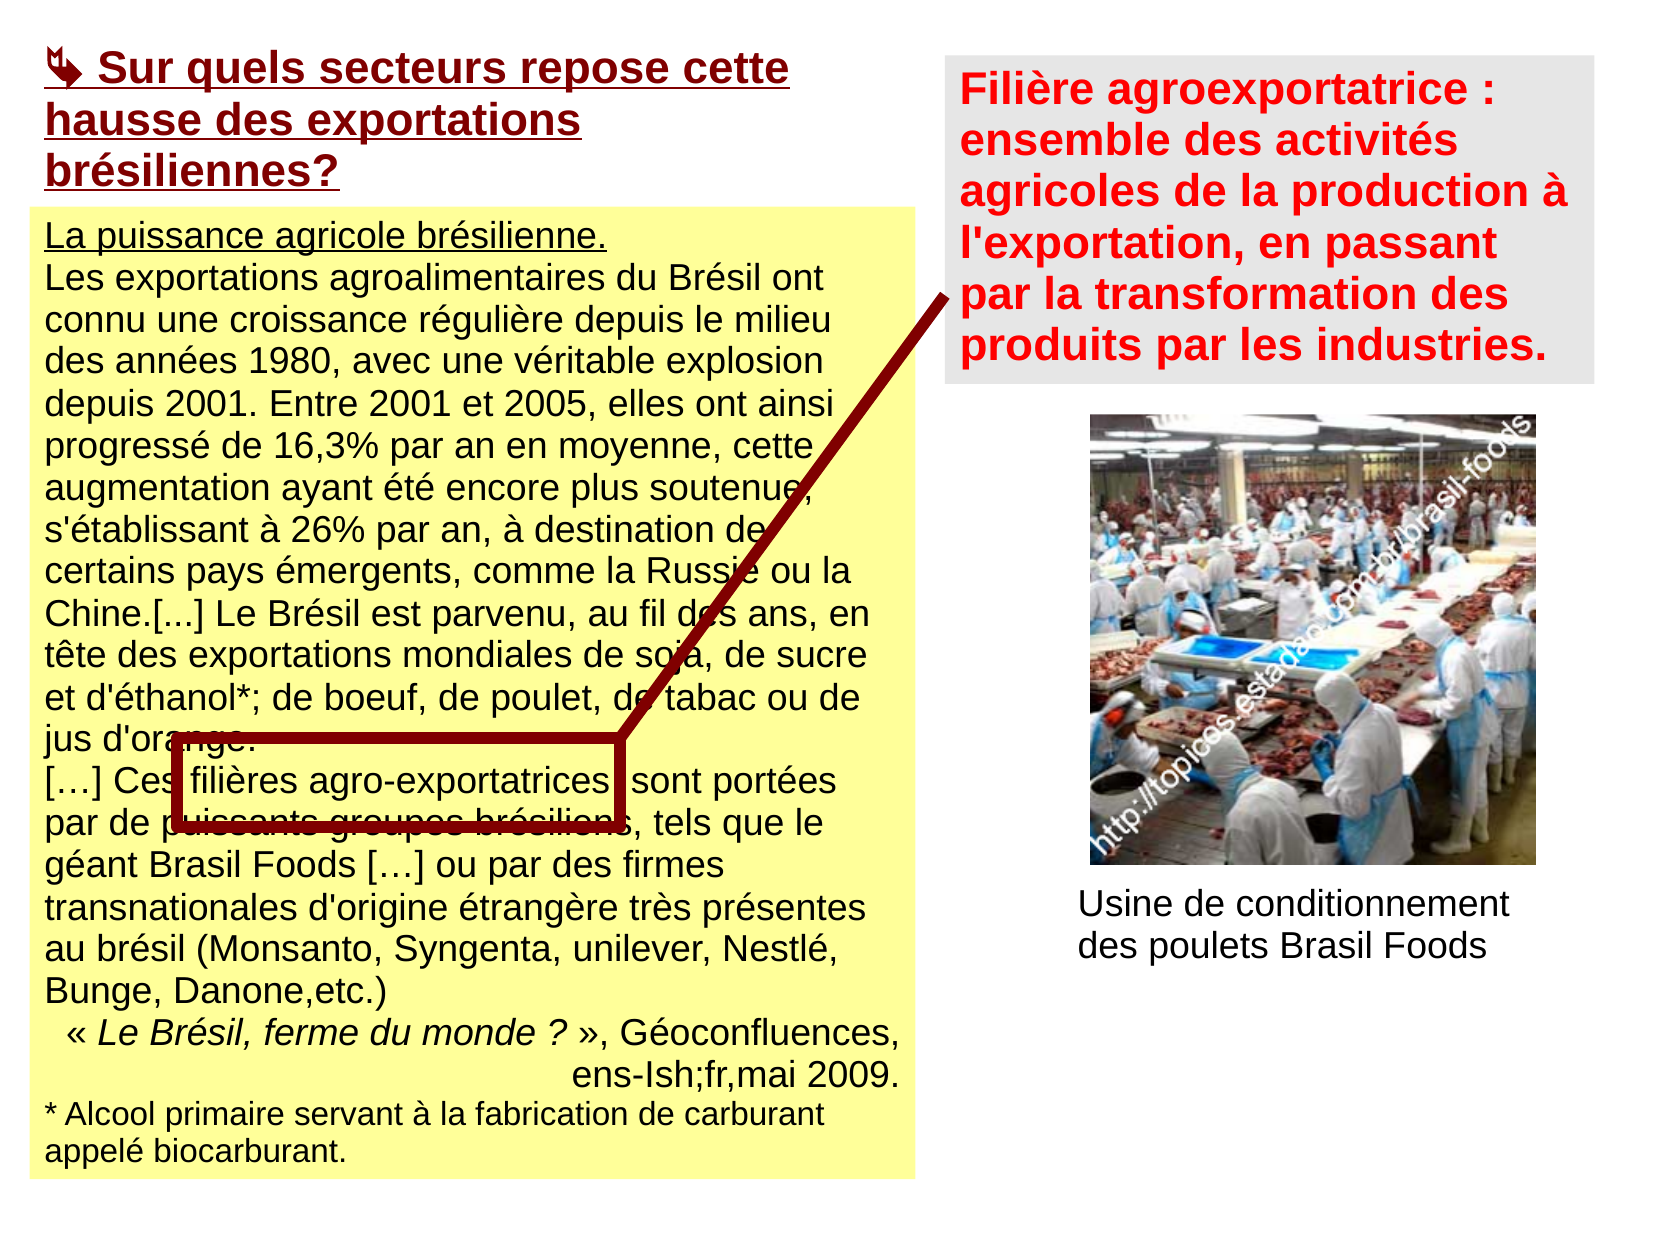

 Sur quels secteurs repose cette hausse des exportations brésiliennes?
Filière agroexportatrice : ensemble des activités agricoles de la production à l'exportation, en passant par la transformation des produits par les industries.
La puissance agricole brésilienne.
Les exportations agroalimentaires du Brésil ont connu une croissance régulière depuis le milieu des années 1980, avec une véritable explosion depuis 2001. Entre 2001 et 2005, elles ont ainsi progressé de 16,3% par an en moyenne, cette augmentation ayant été encore plus soutenue, s'établissant à 26% par an, à destination de certains pays émergents, comme la Russie ou la Chine.[...] Le Brésil est parvenu, au fil des ans, en tête des exportations mondiales de soja, de sucre et d'éthanol*; de boeuf, de poulet, de tabac ou de jus d'orange.
[…] Ces filières agro-exportatrices sont portées par de puissants groupes brésiliens, tels que le géant Brasil Foods […] ou par des firmes transnationales d'origine étrangère très présentes au brésil (Monsanto, Syngenta, unilever, Nestlé, Bunge, Danone,etc.)
« Le Brésil, ferme du monde ? », Géoconfluences, ens-Ish;fr,mai 2009.
* Alcool primaire servant à la fabrication de carburant appelé biocarburant.
Usine de conditionnement des poulets Brasil Foods